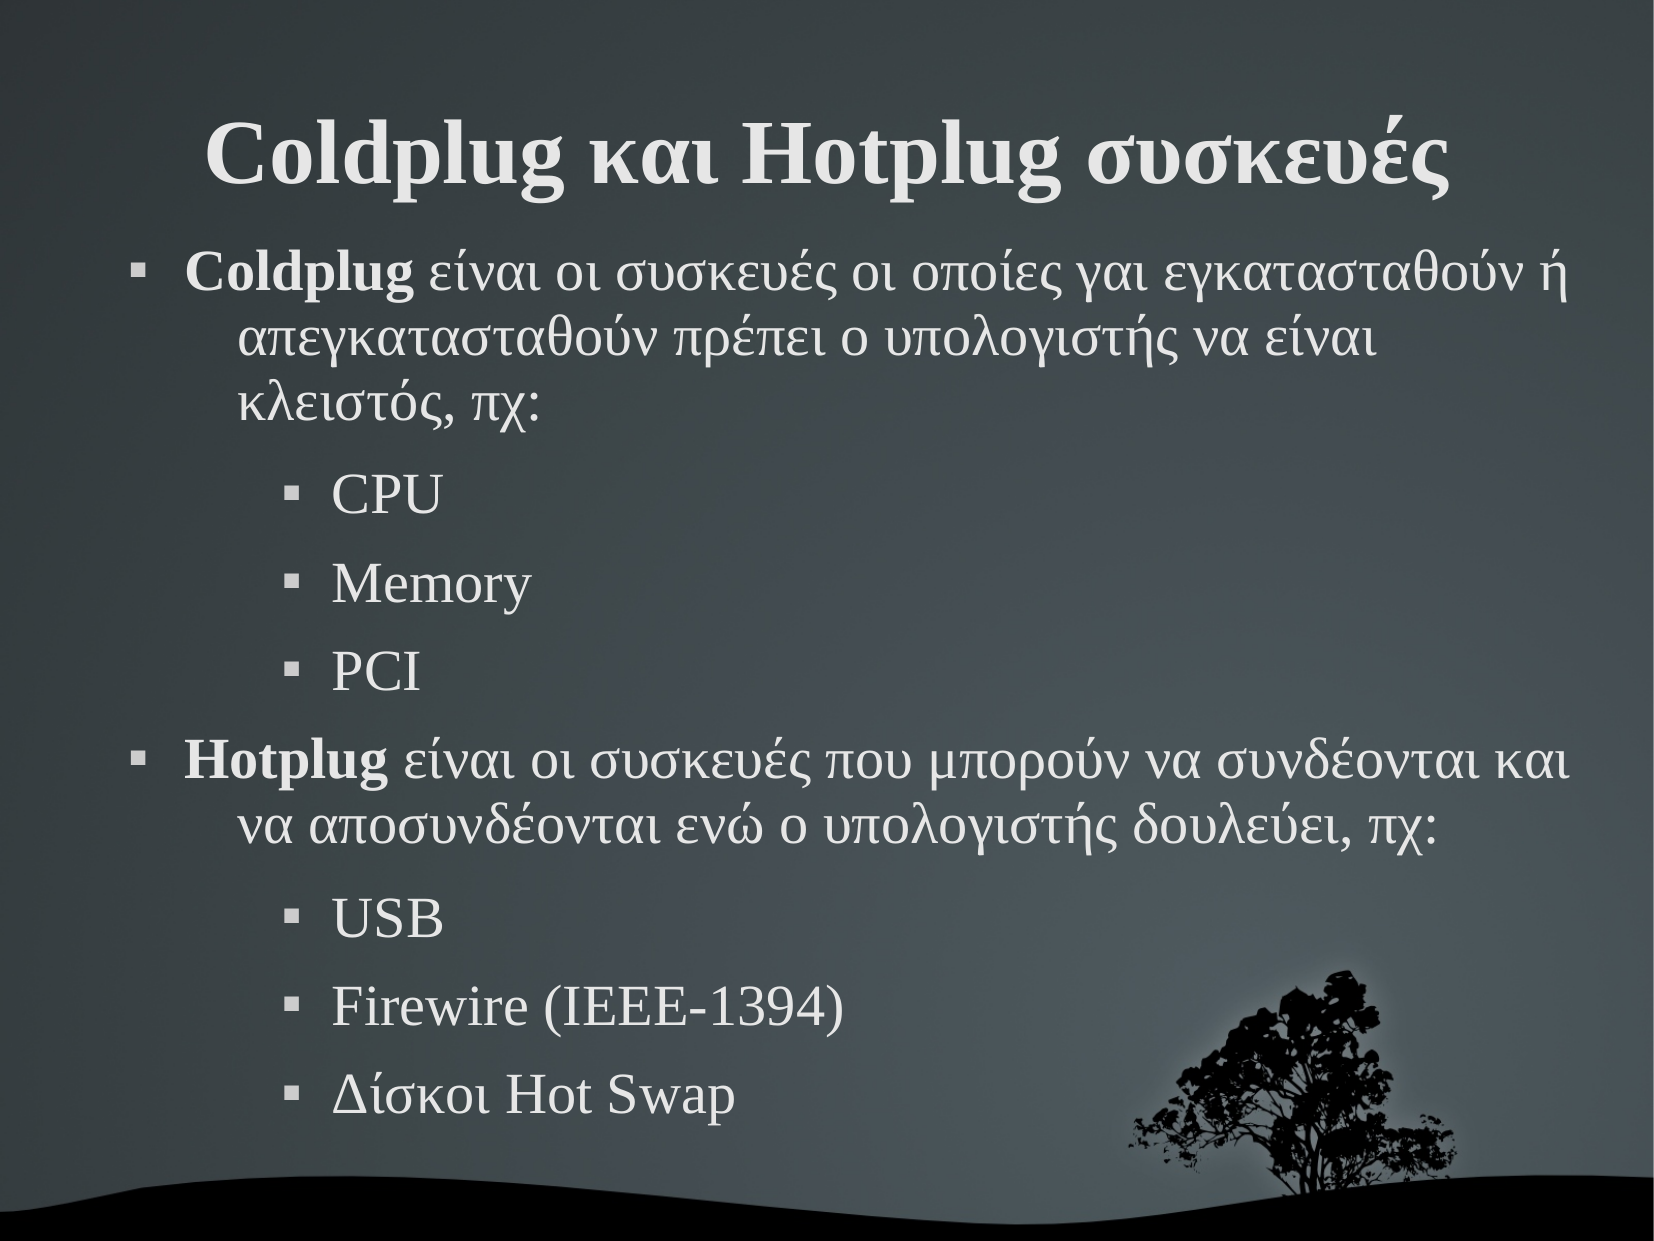

# Coldplug και Hotplug συσκευές
Coldplug είναι οι συσκευές οι οποίες γαι εγκατασταθούν ή απεγκατασταθούν πρέπει ο υπολογιστής να είναι κλειστός, πχ:
CPU
Memory
PCI
Hotplug είναι οι συσκευές που μπορούν να συνδέονται και να αποσυνδέονται ενώ ο υπολογιστής δουλεύει, πχ:
USB
Firewire (IEEE-1394)
Δίσκοι Hot Swap